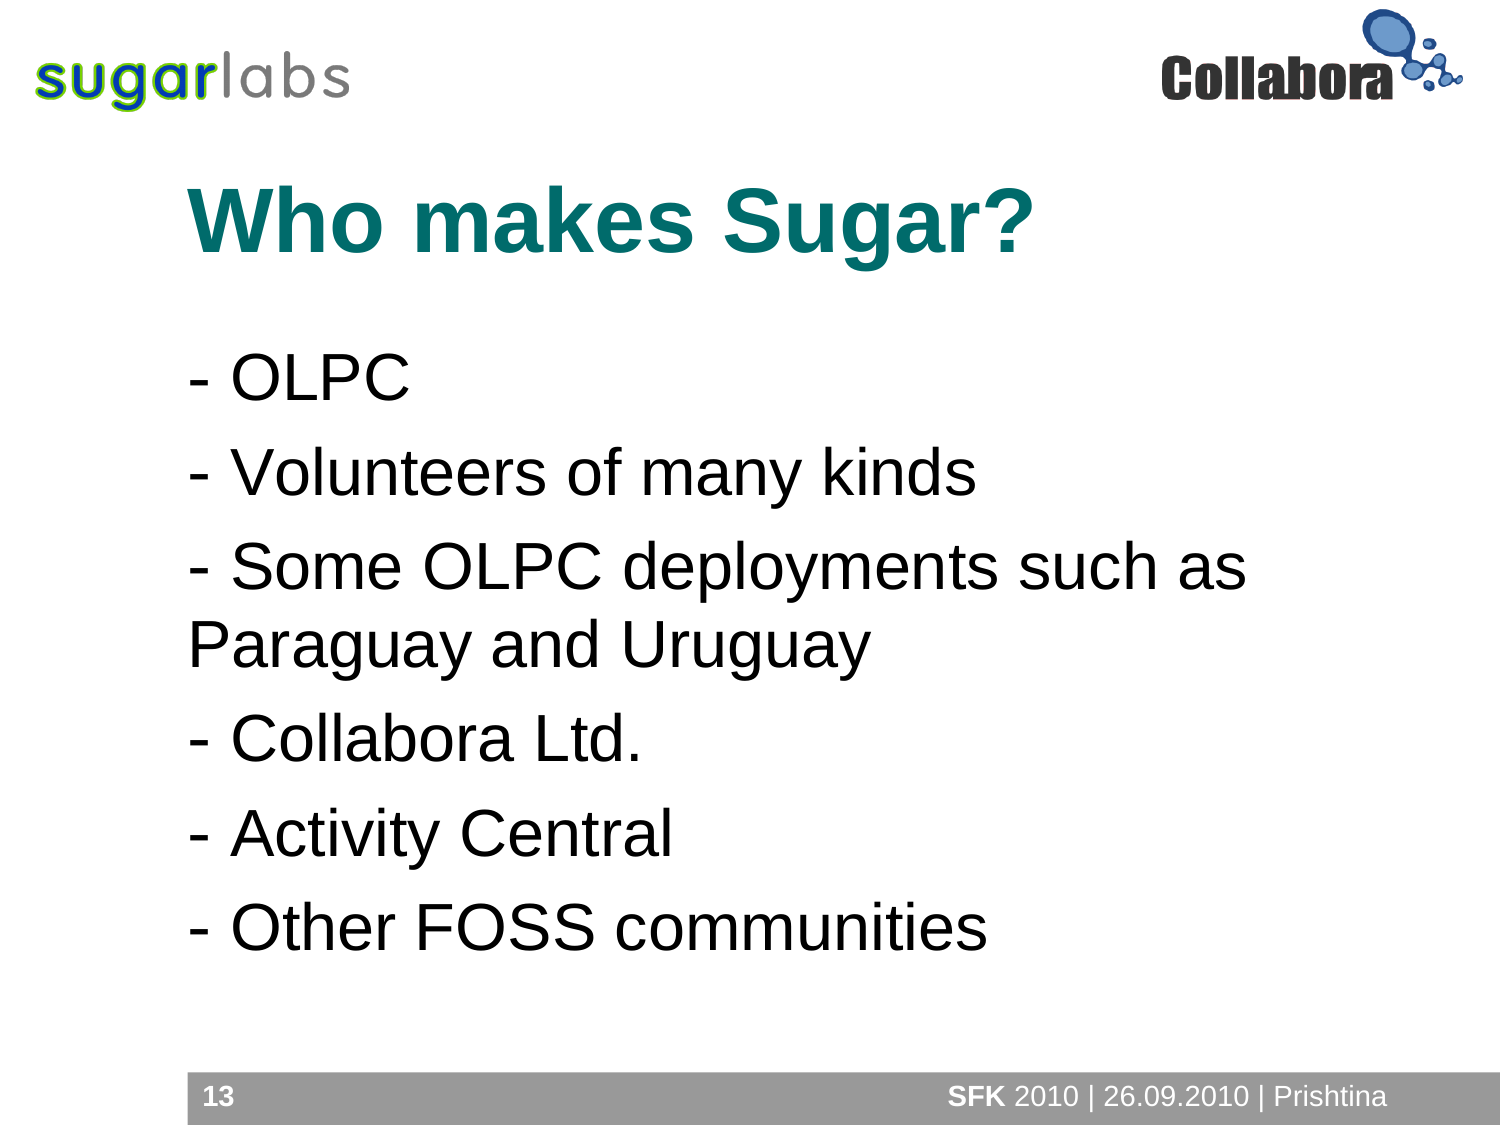

# Who makes Sugar?
 OLPC
 Volunteers of many kinds
 Some OLPC deployments such as Paraguay and Uruguay
 Collabora Ltd.
 Activity Central
 Other FOSS communities